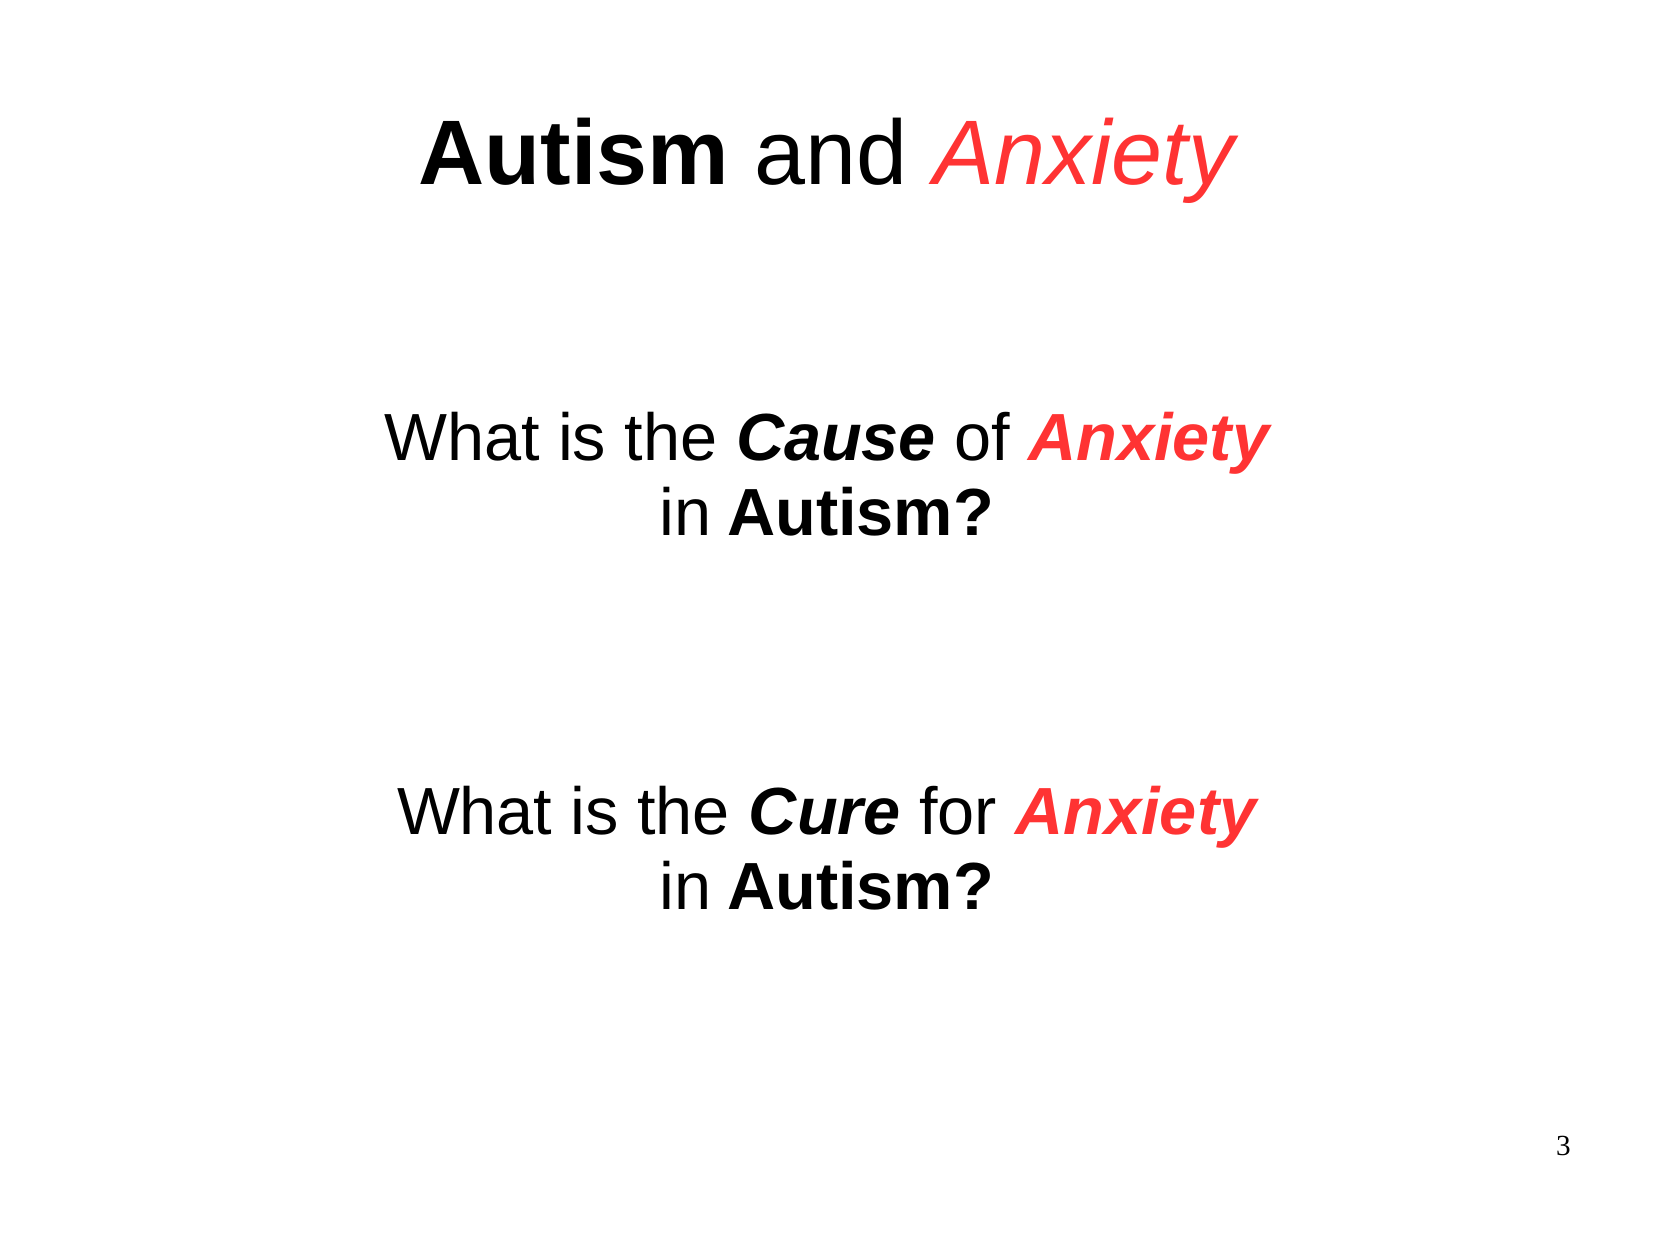

# Autism and Anxiety
What is the Cause of Anxiety
in Autism?
What is the Cure for Anxiety
in Autism?
3